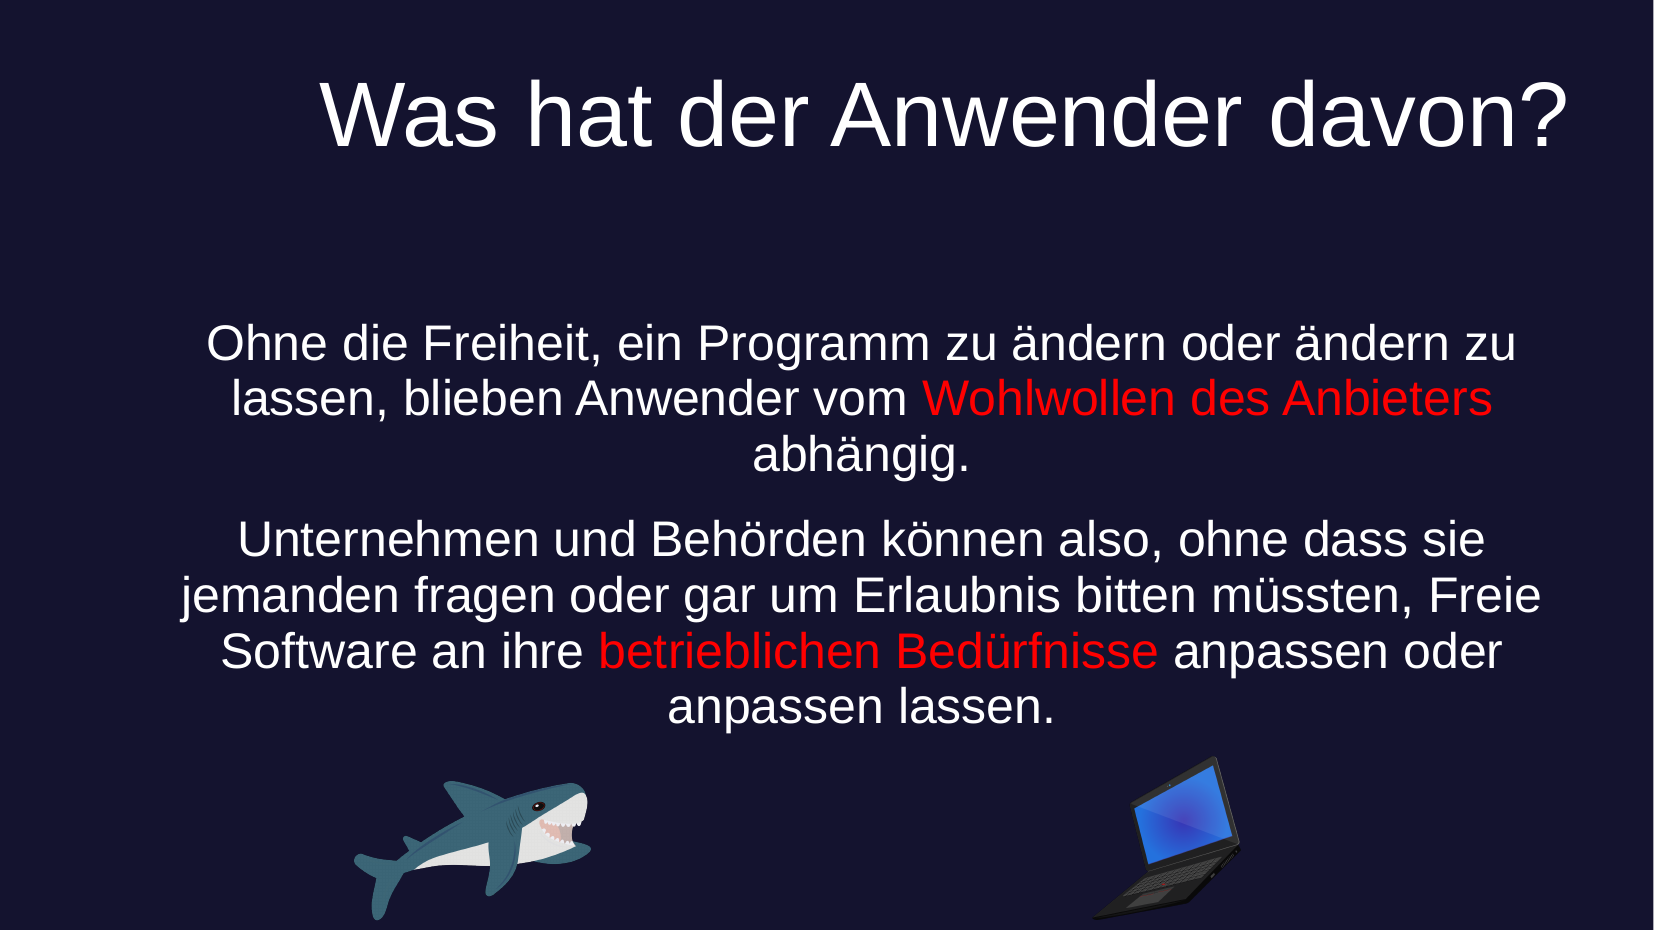

# Was hat der Anwender davon?
Ohne die Freiheit, ein Programm zu ändern oder ändern zu lassen, blieben Anwender vom Wohlwollen des Anbieters abhängig.
Unternehmen und Behörden können also, ohne dass sie jemanden fragen oder gar um Erlaubnis bitten müssten, Freie Software an ihre betrieblichen Bedürfnisse anpassen oder anpassen lassen.